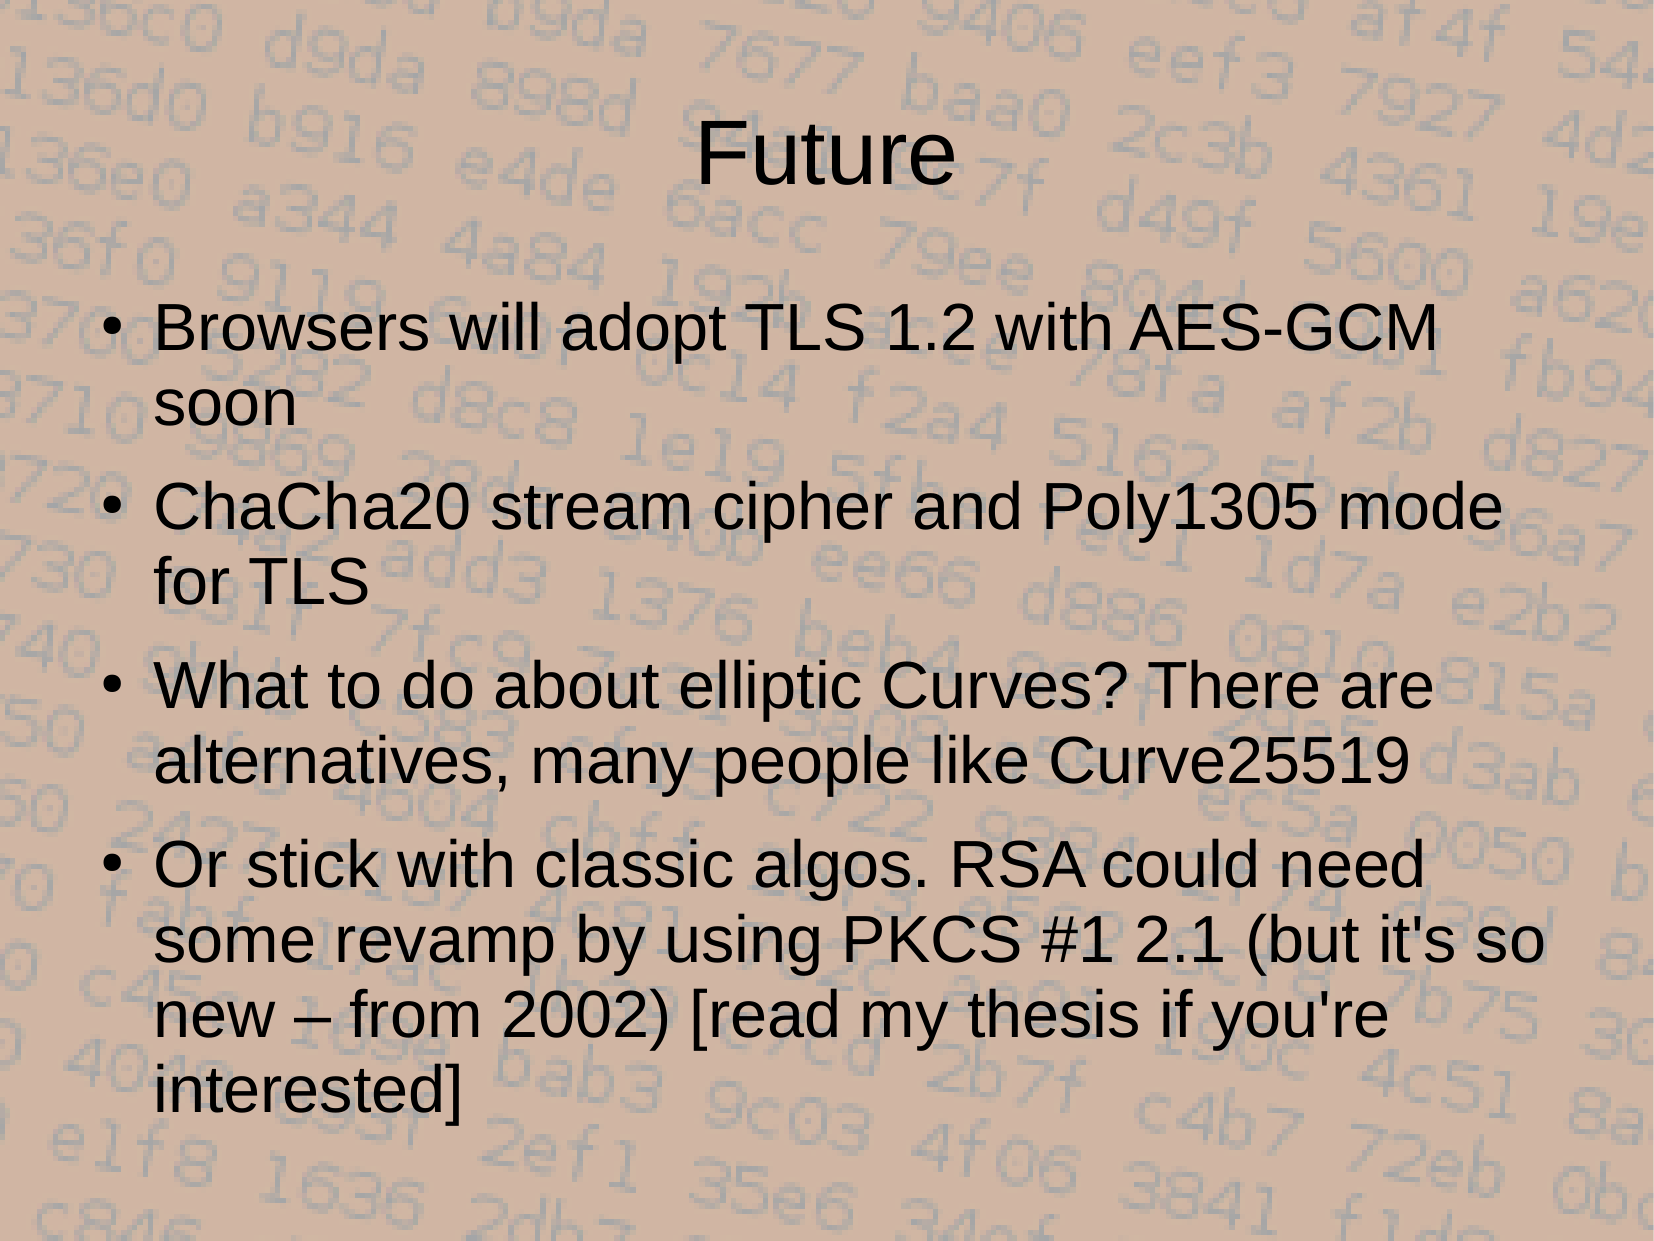

# Future
Browsers will adopt TLS 1.2 with AES-GCM soon
ChaCha20 stream cipher and Poly1305 mode for TLS
What to do about elliptic Curves? There are alternatives, many people like Curve25519
Or stick with classic algos. RSA could need some revamp by using PKCS #1 2.1 (but it's so new – from 2002) [read my thesis if you're interested]